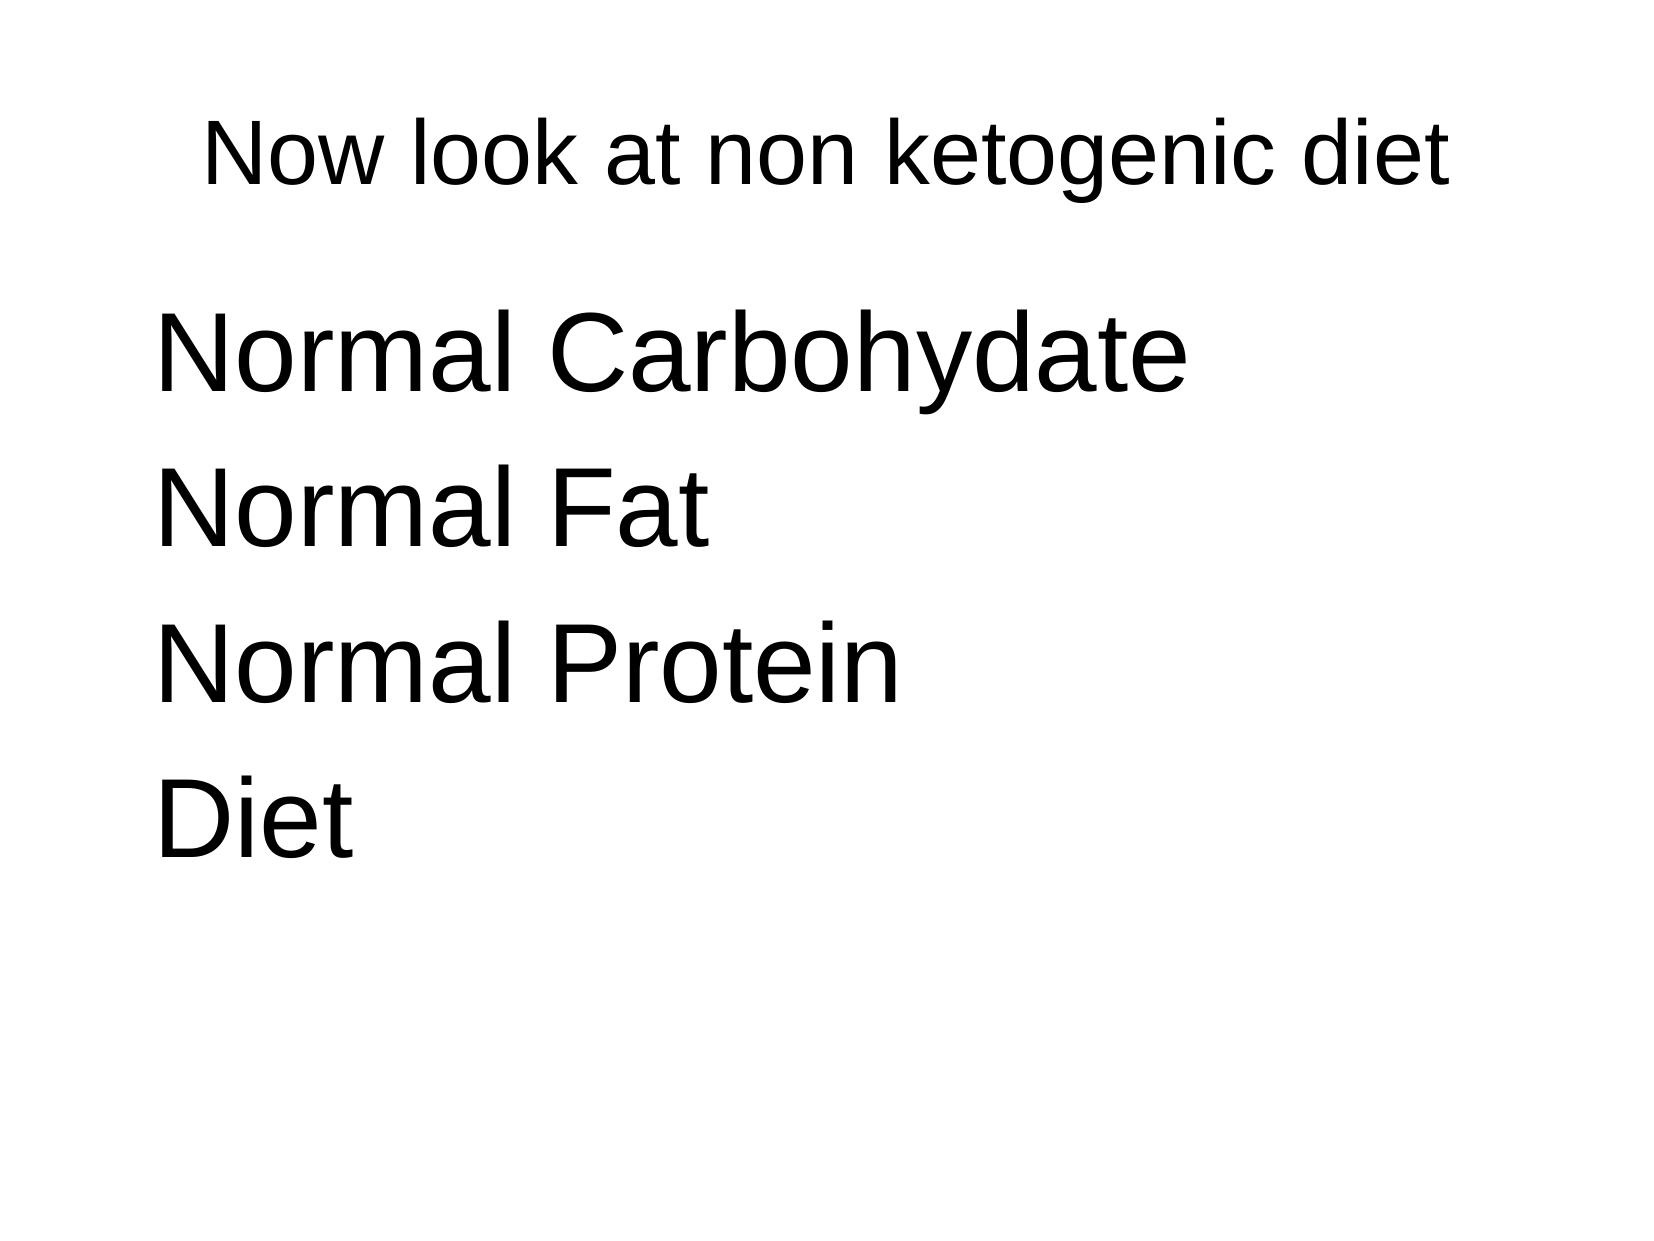

# Now look at non ketogenic diet
Normal Carbohydate
Normal Fat
Normal Protein
Diet